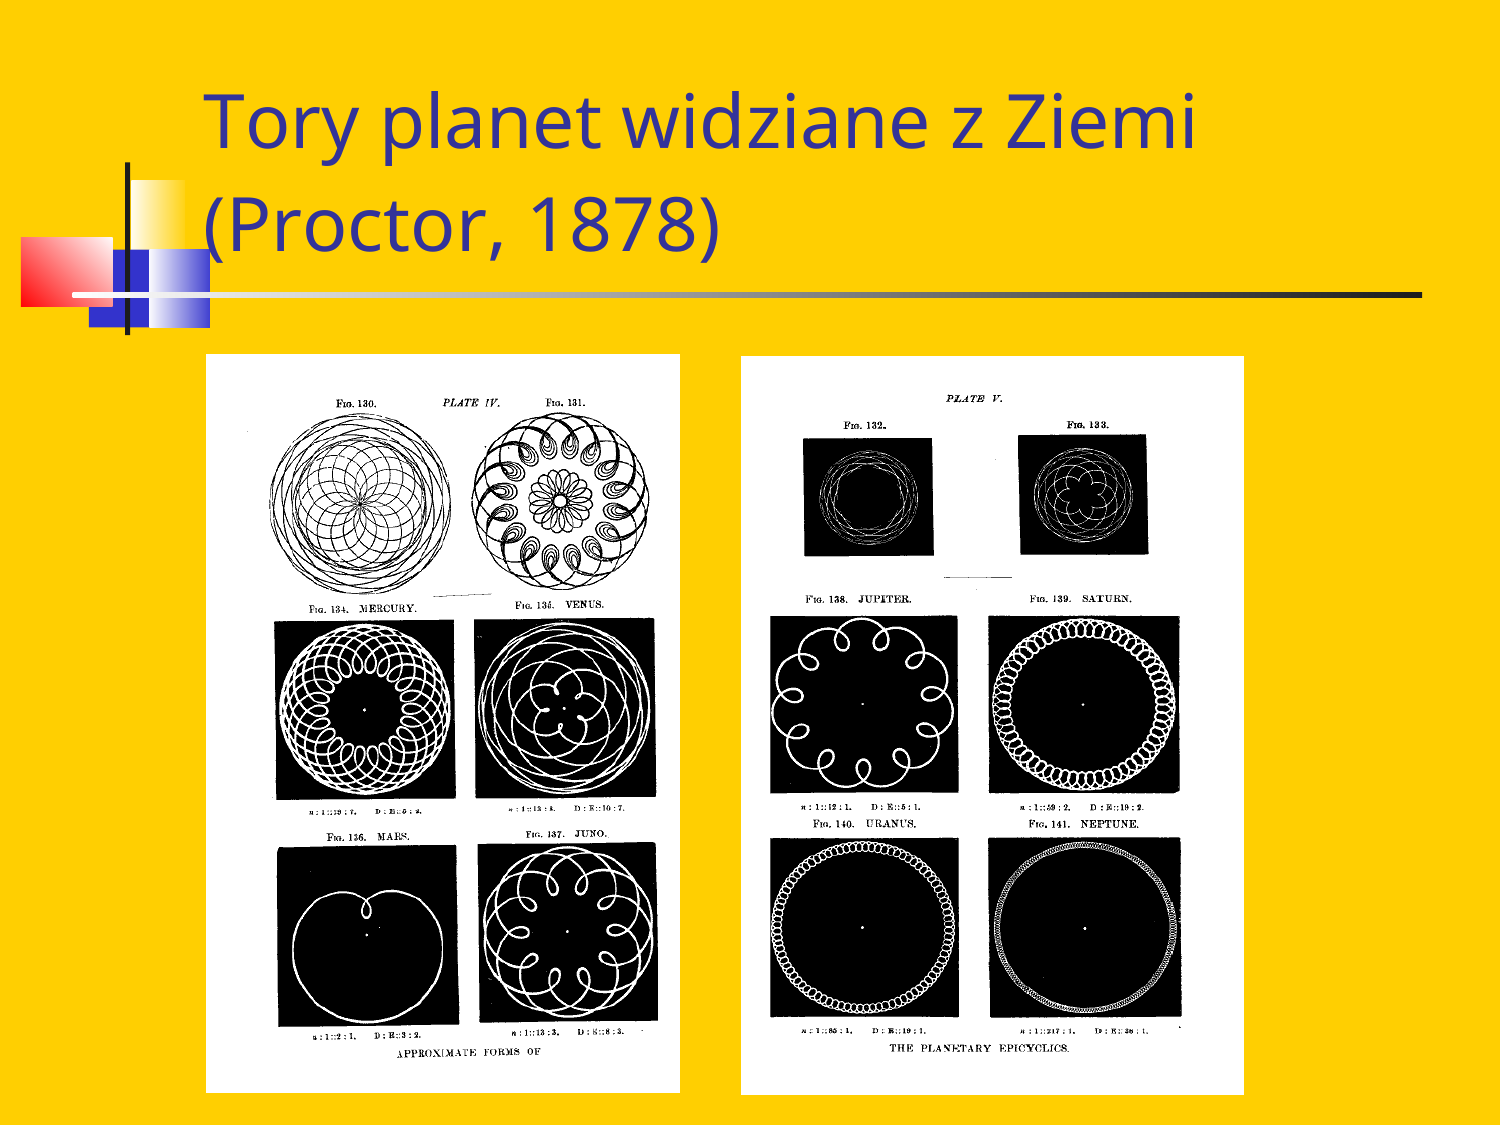

# Tory planet widziane z Ziemi (Proctor, 1878)